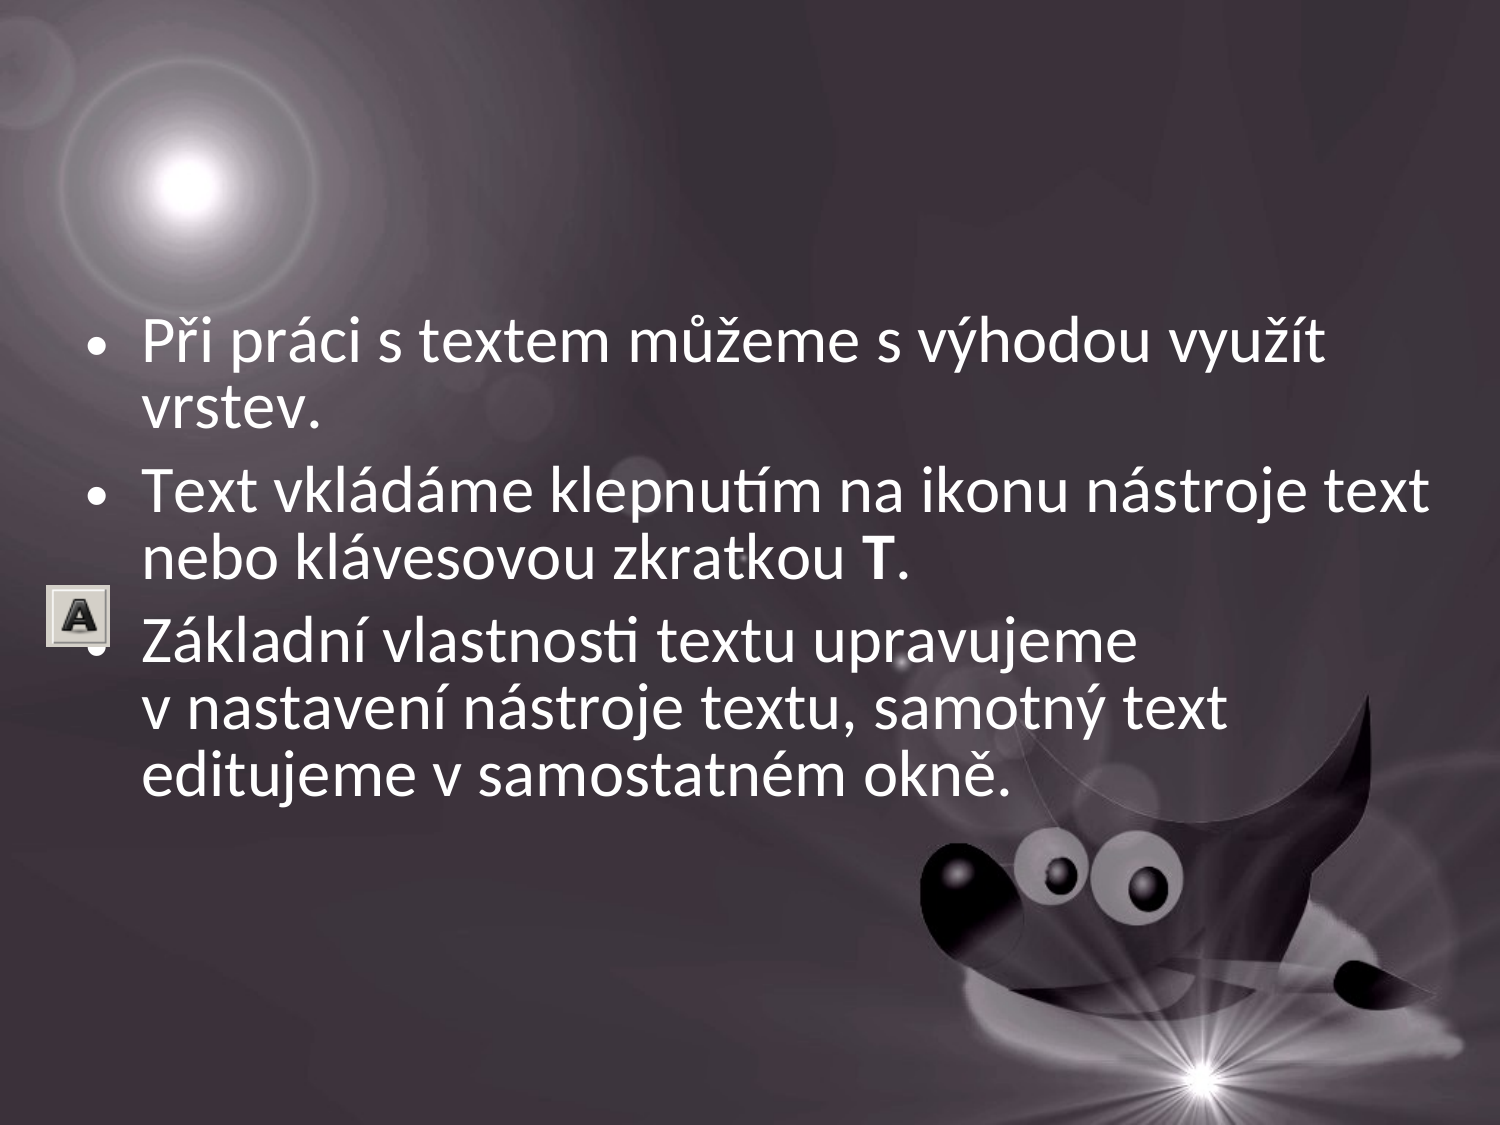

# Při práci s textem můžeme s výhodou využít vrstev.
Text vkládáme klepnutím na ikonu nástroje text nebo klávesovou zkratkou T.
Základní vlastnosti textu upravujeme
v nastavení nástroje textu, samotný text editujeme v samostatném okně.